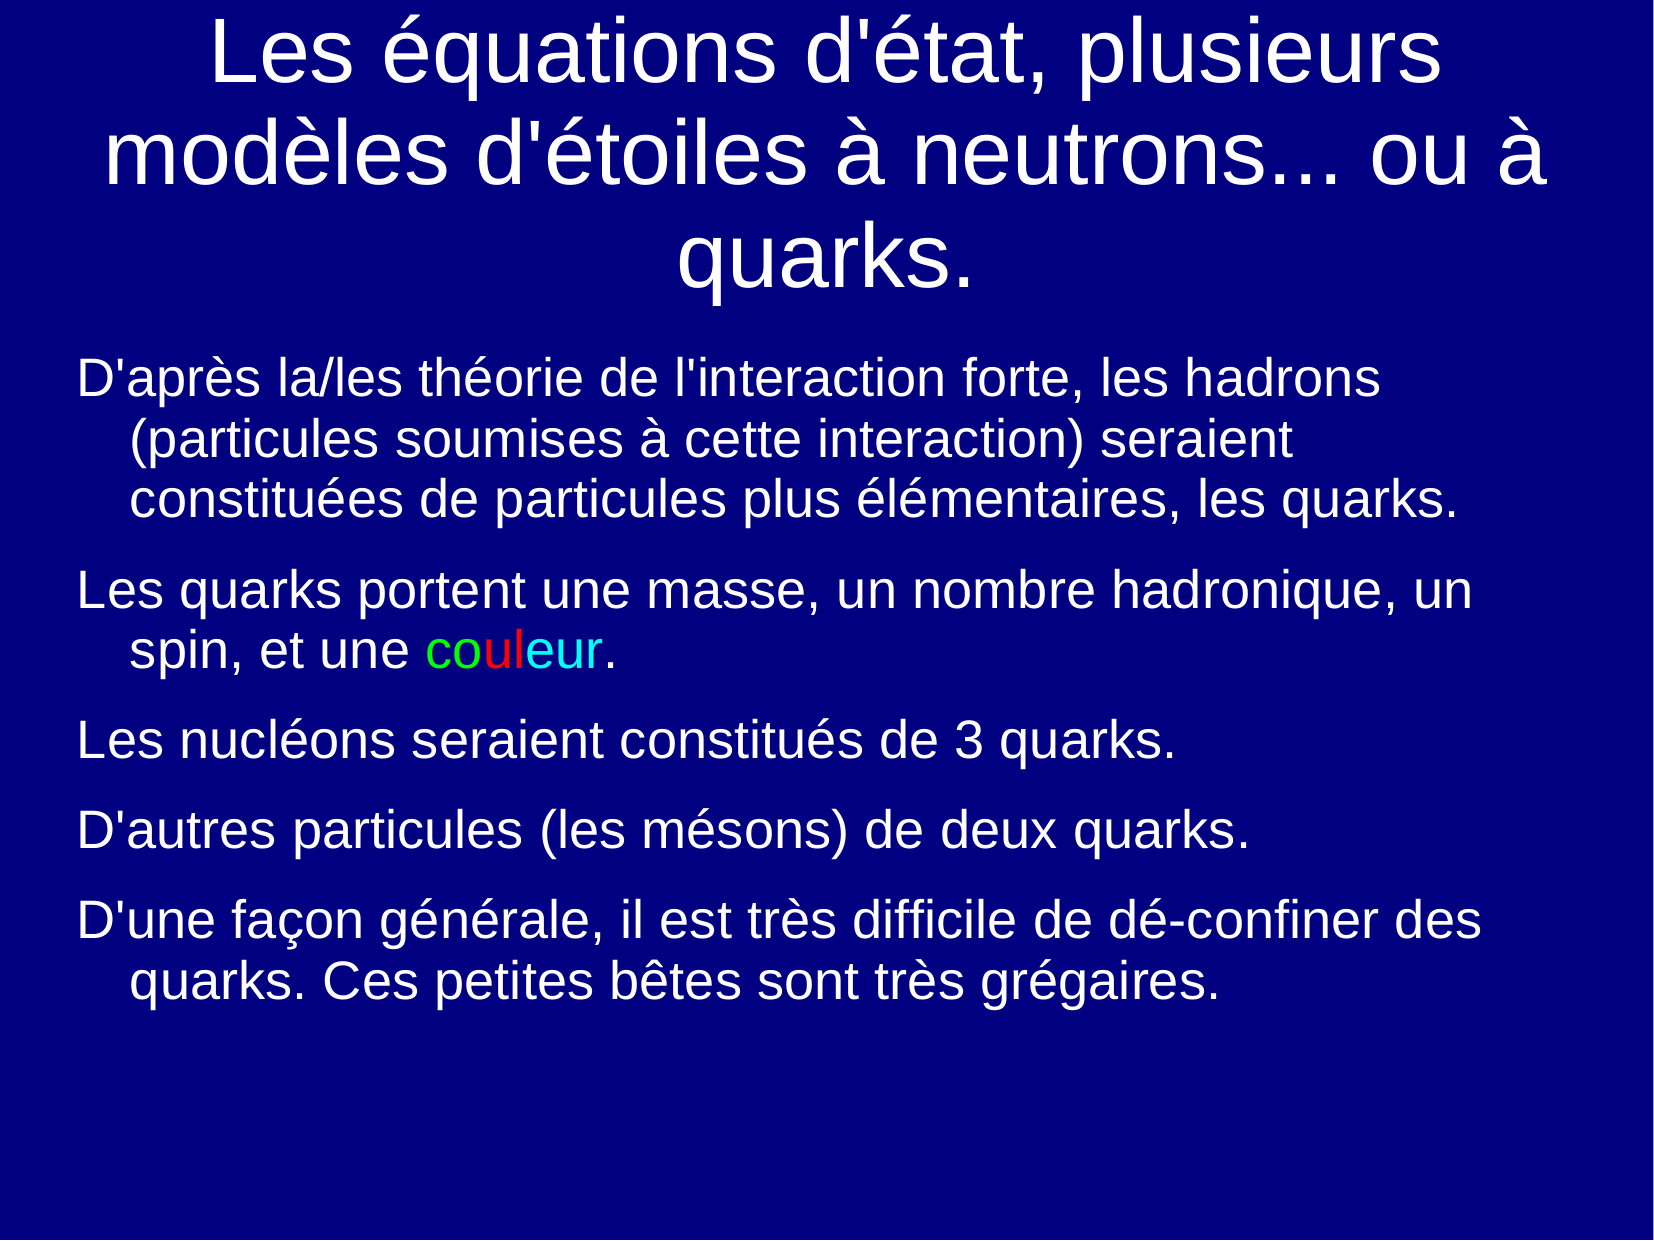

# Les équations d'état, plusieurs modèles d'étoiles à neutrons... ou à quarks.
D'après la/les théorie de l'interaction forte, les hadrons (particules soumises à cette interaction) seraient constituées de particules plus élémentaires, les quarks.
Les quarks portent une masse, un nombre hadronique, un spin, et une couleur.
Les nucléons seraient constitués de 3 quarks.
D'autres particules (les mésons) de deux quarks.
D'une façon générale, il est très difficile de dé-confiner des quarks. Ces petites bêtes sont très grégaires.